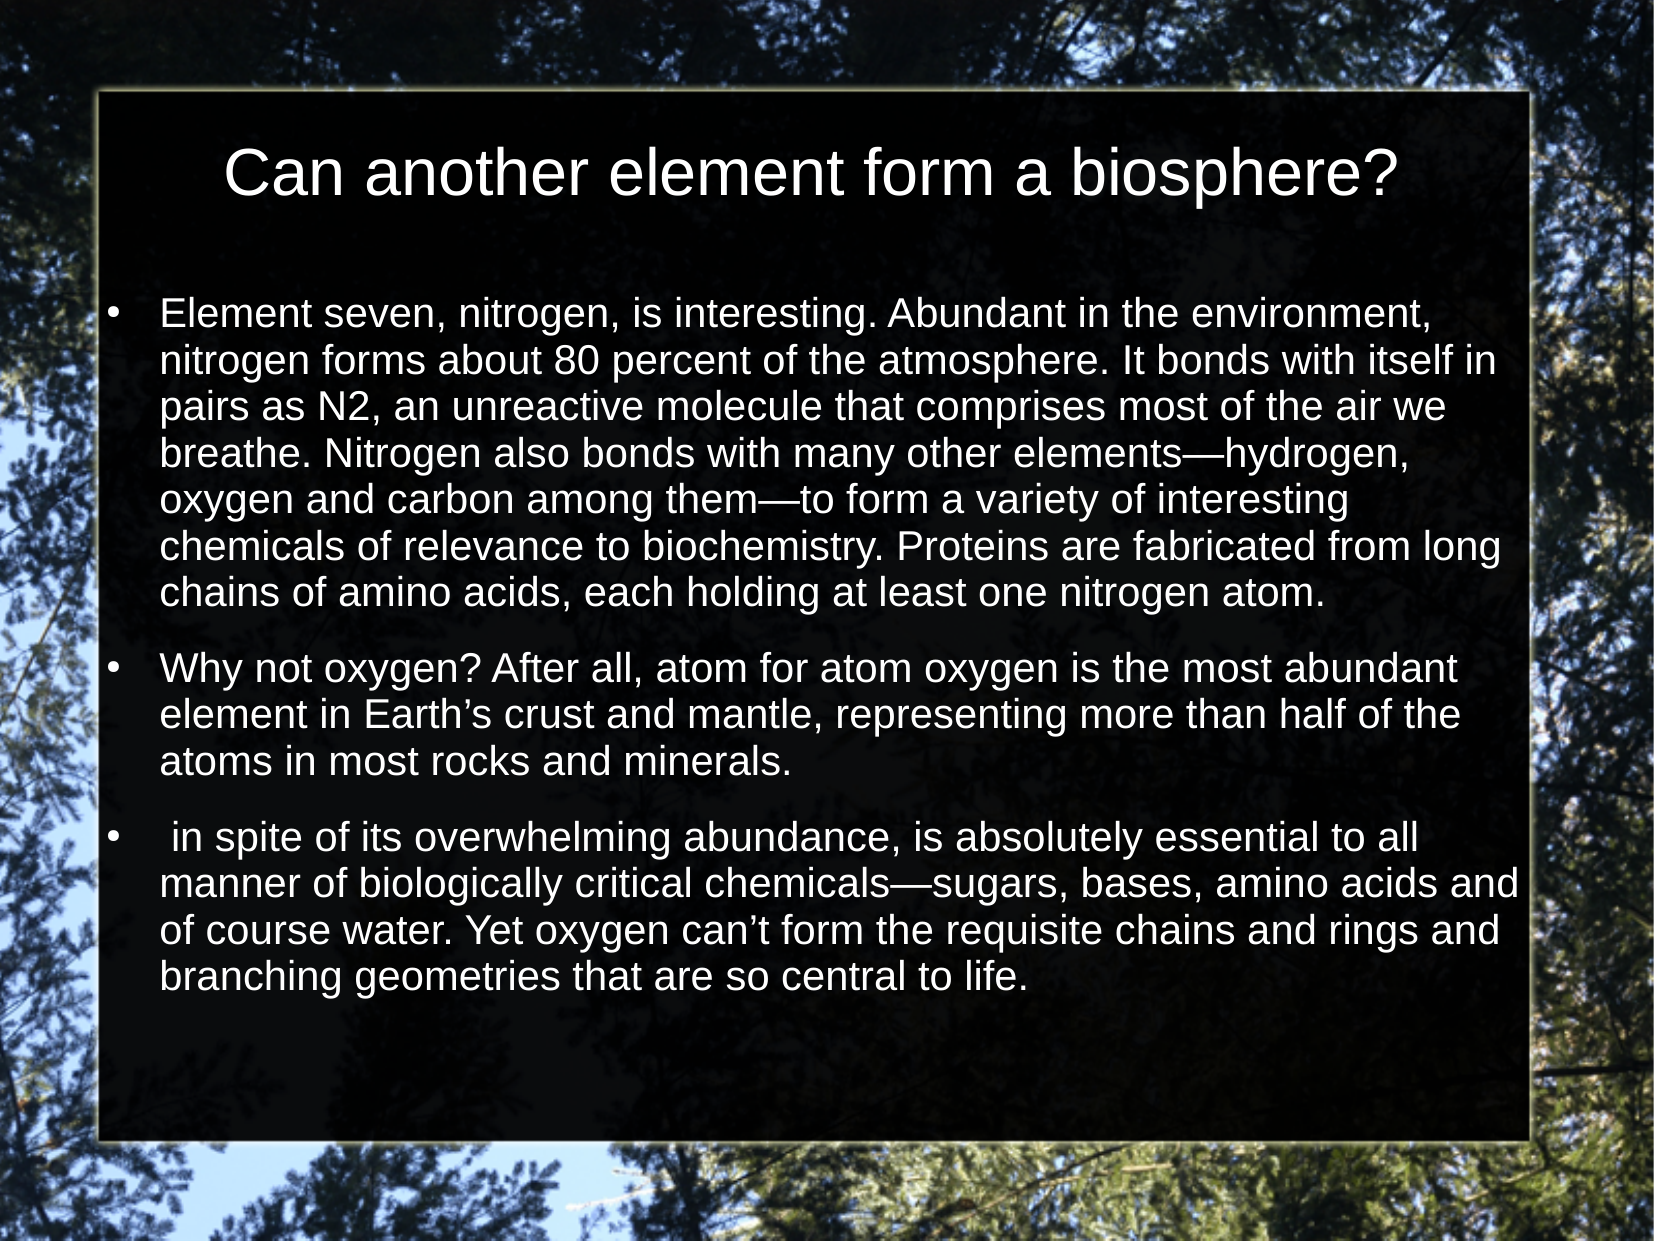

# Can another element form a biosphere?
Element seven, nitrogen, is interesting. Abundant in the environment, nitrogen forms about 80 percent of the atmosphere. It bonds with itself in pairs as N2, an unreactive molecule that comprises most of the air we breathe. Nitrogen also bonds with many other elements—hydrogen, oxygen and carbon among them—to form a variety of interesting chemicals of relevance to biochemistry. Proteins are fabricated from long chains of amino acids, each holding at least one nitrogen atom.
Why not oxygen? After all, atom for atom oxygen is the most abundant element in Earth’s crust and mantle, representing more than half of the atoms in most rocks and minerals.
 in spite of its overwhelming abundance, is absolutely essential to all manner of biologically critical chemicals—sugars, bases, amino acids and of course water. Yet oxygen can’t form the requisite chains and rings and branching geometries that are so central to life.